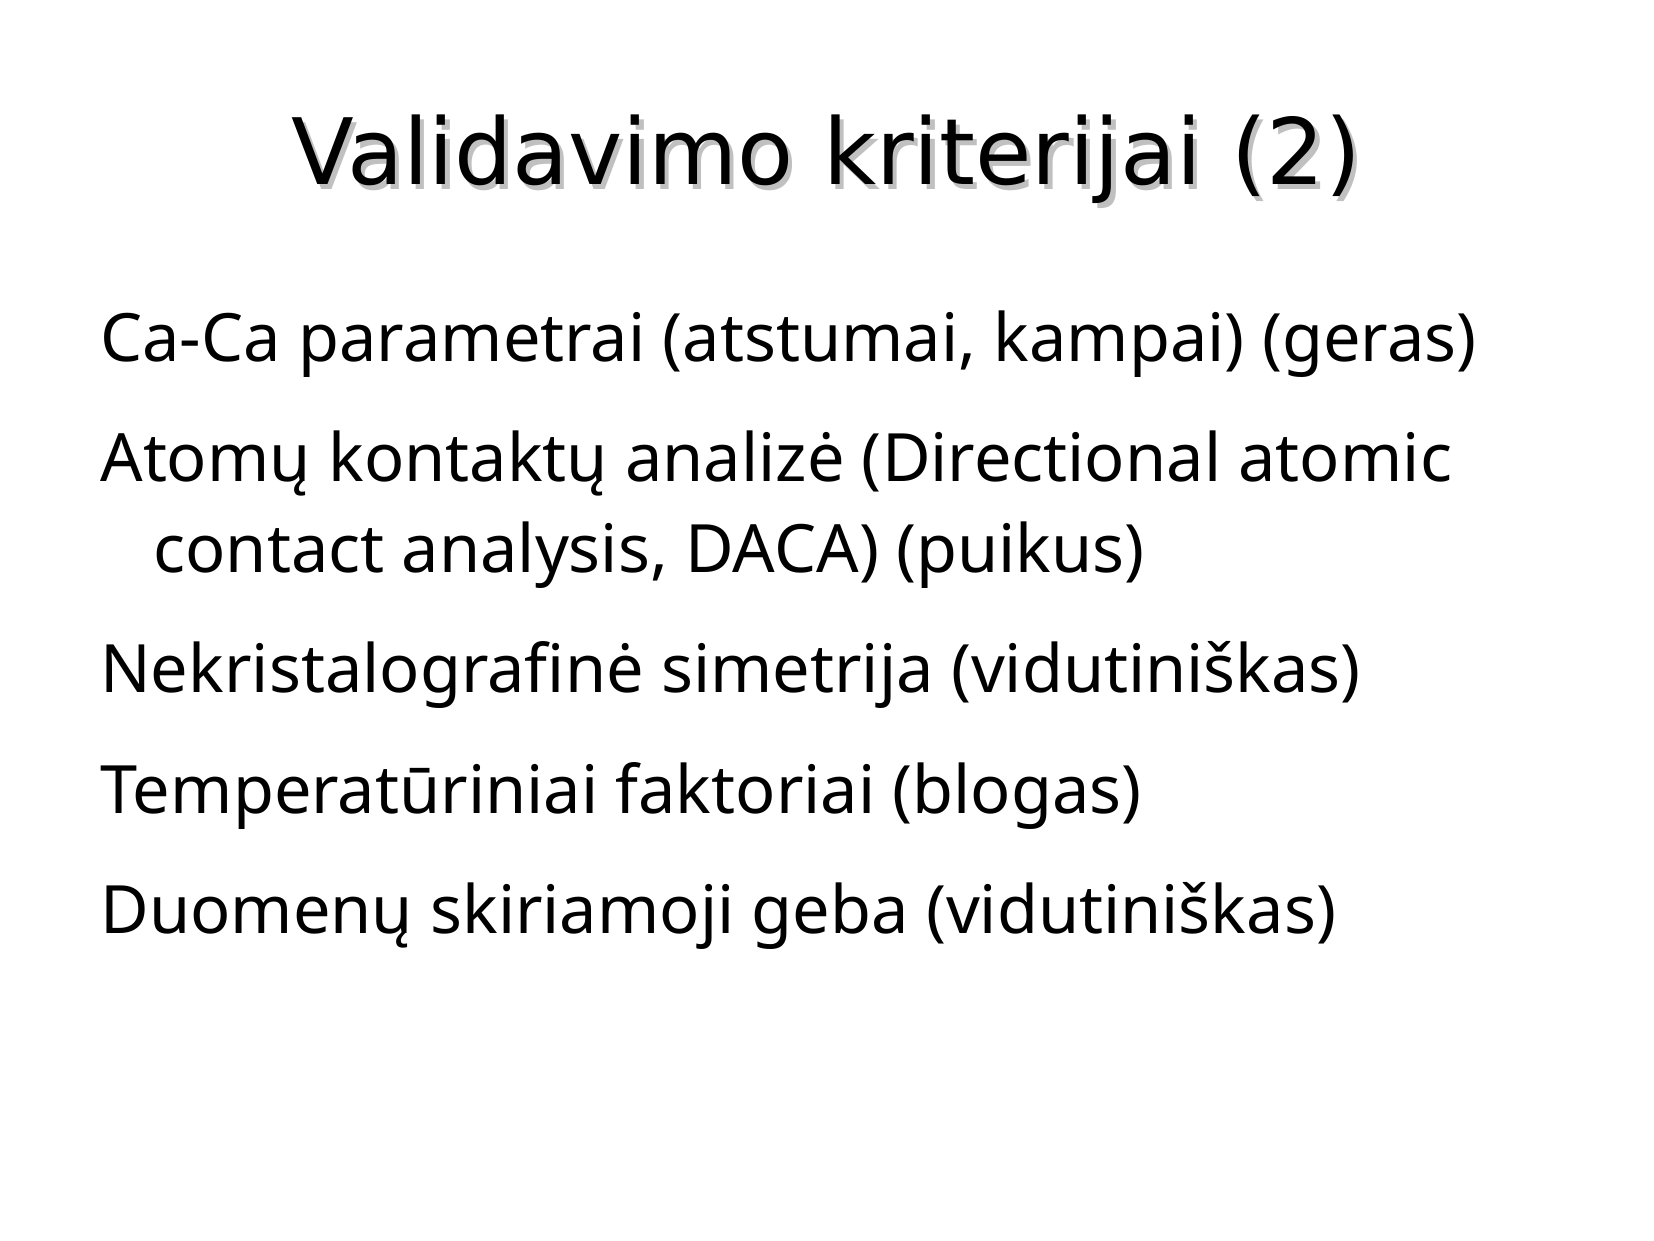

# Validavimo kriterijai (2)
Ca-Ca parametrai (atstumai, kampai) (geras)
Atomų kontaktų analizė (Directional atomic contact analysis, DACA) (puikus)
Nekristalografinė simetrija (vidutiniškas)
Temperatūriniai faktoriai (blogas)
Duomenų skiriamoji geba (vidutiniškas)